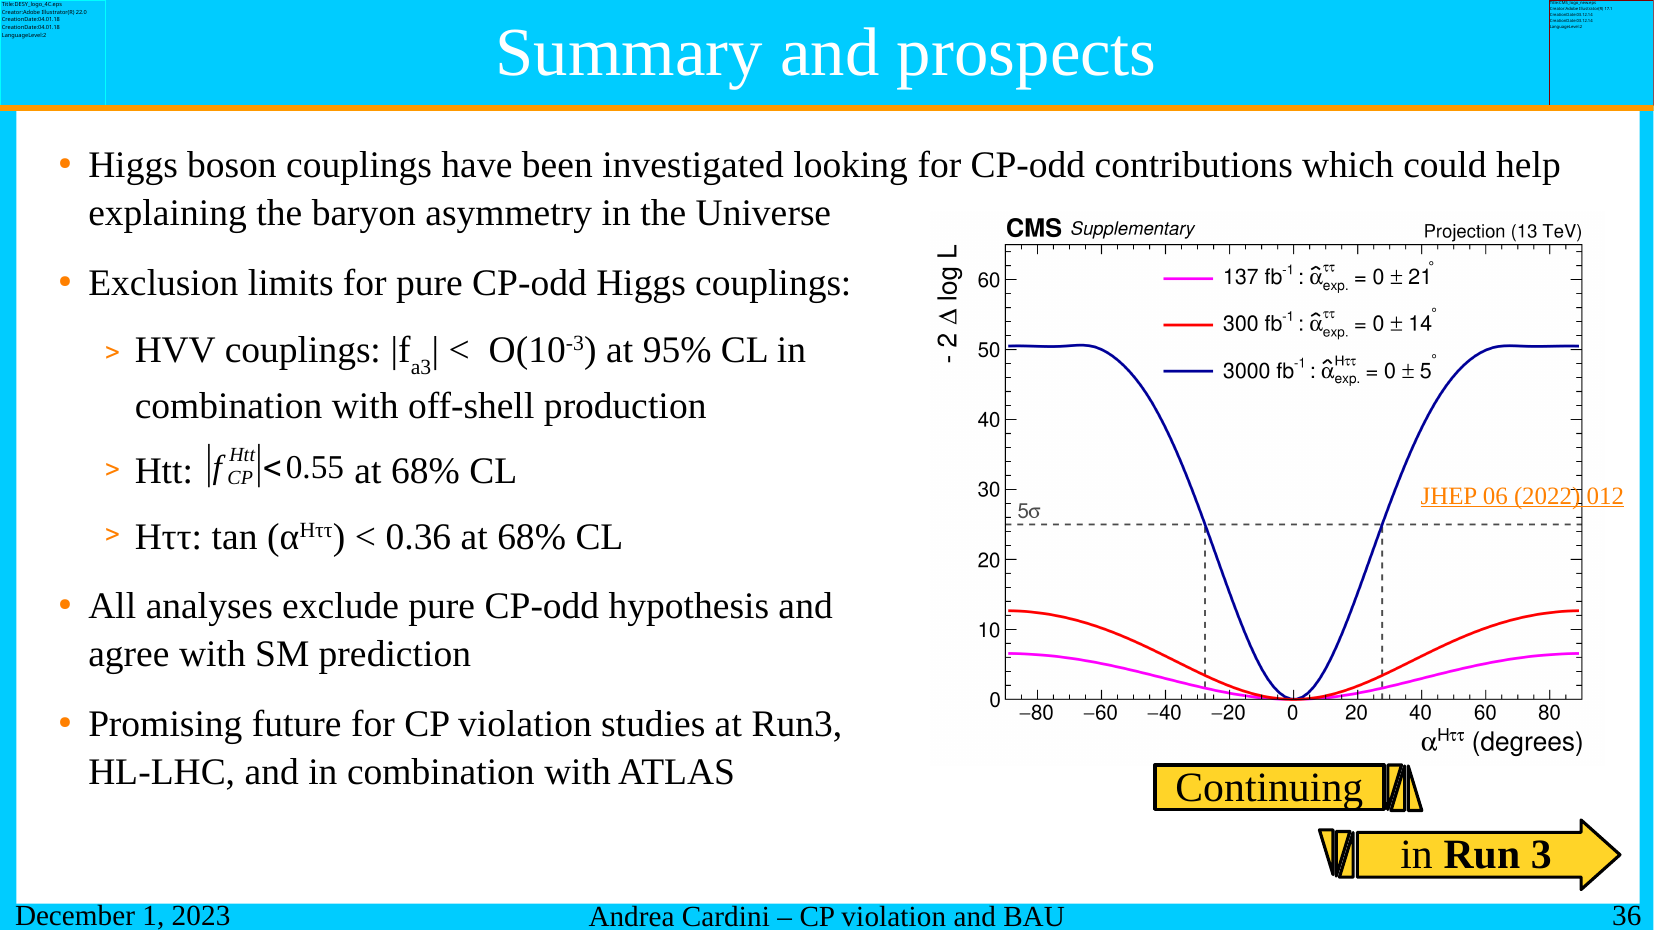

# Summary and prospects
Higgs boson couplings have been investigated looking for CP-odd contributions which could help explaining the baryon asymmetry in the Universe
Exclusion limits for pure CP-odd Higgs couplings:
HVV couplings: |fa3| < O(10-3) at 95% CL in combination with off-shell production
Htt: at 68% CL
Hττ: tan (αHττ) < 0.36 at 68% CL
All analyses exclude pure CP-odd hypothesis and agree with SM prediction
Promising future for CP violation studies at Run3, HL-LHC, and in combination with ATLAS
JHEP 06 (2022) 012
Continuing
in Run 3
36